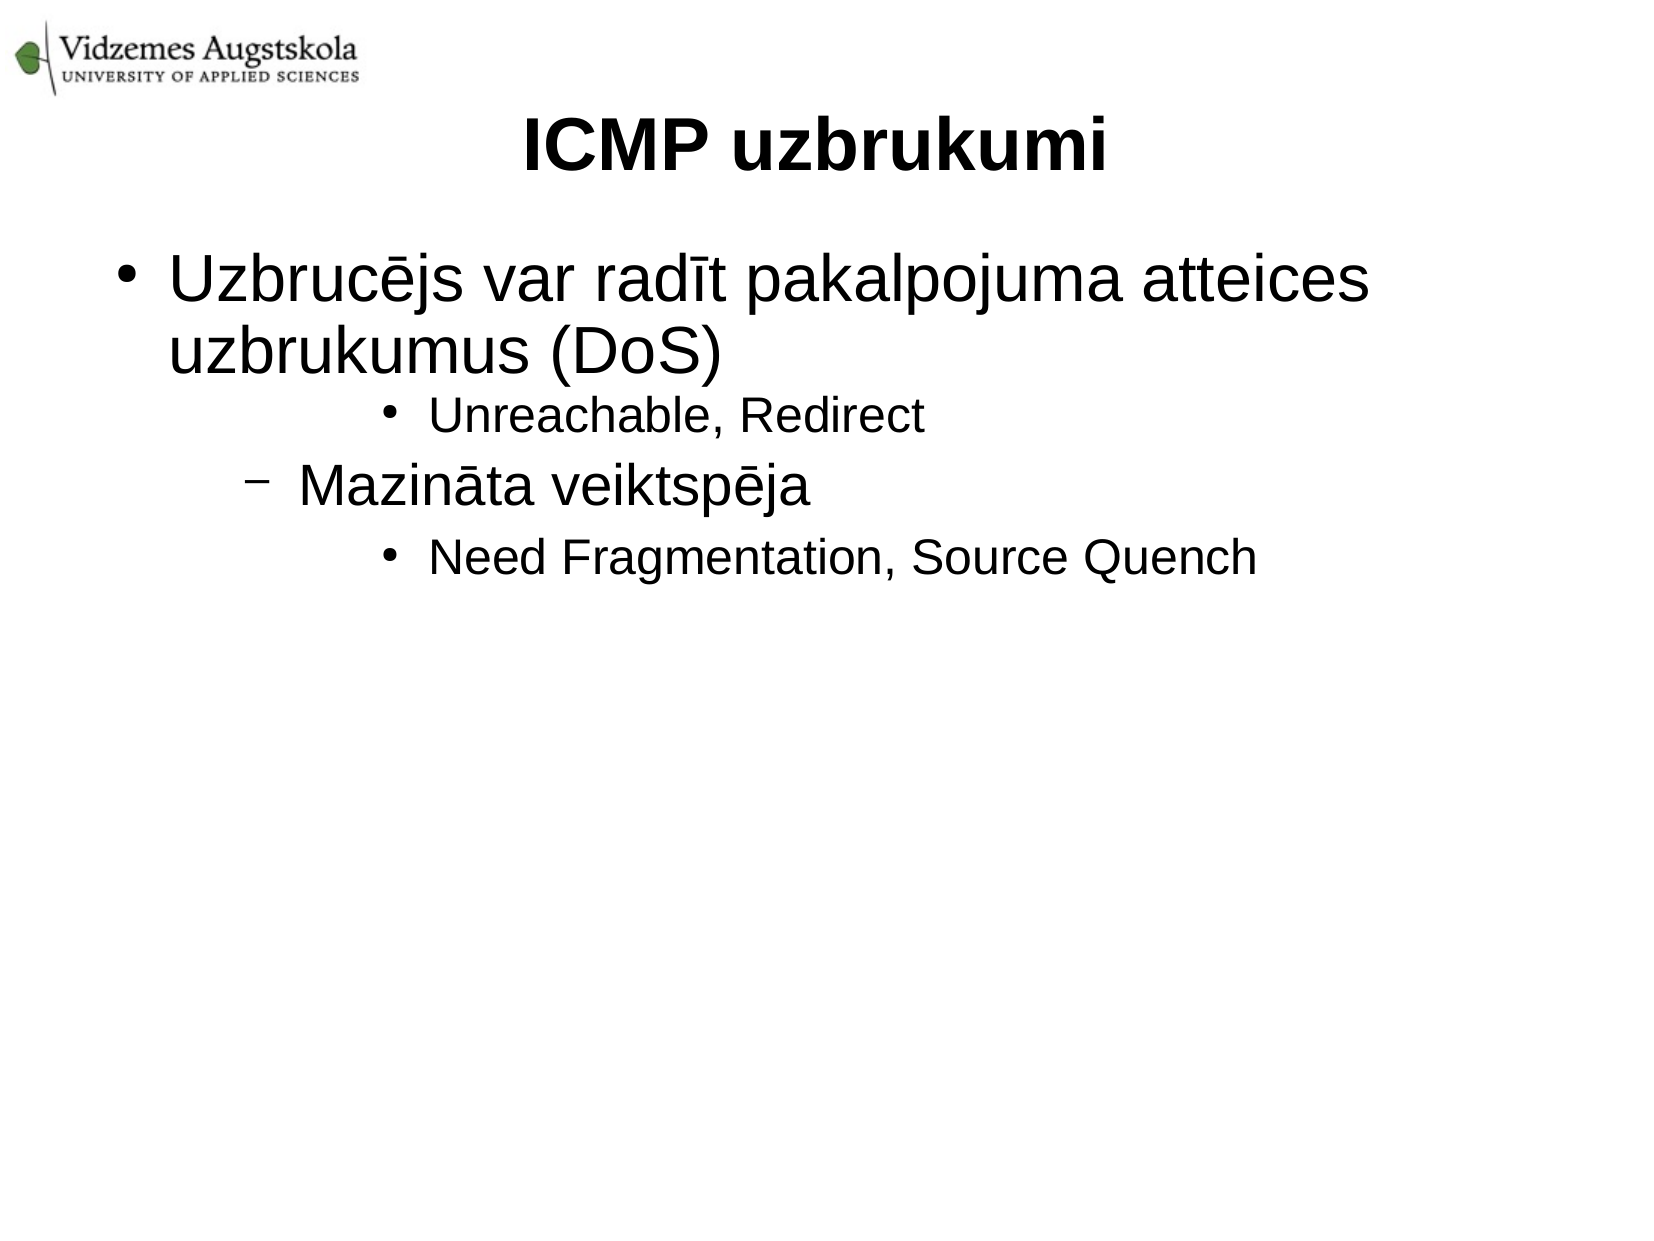

# ICMP uzbrukumi
Uzbrucējs var radīt pakalpojuma atteices uzbrukumus (DoS)
Unreachable, Redirect
Mazināta veiktspēja
Need Fragmentation, Source Quench